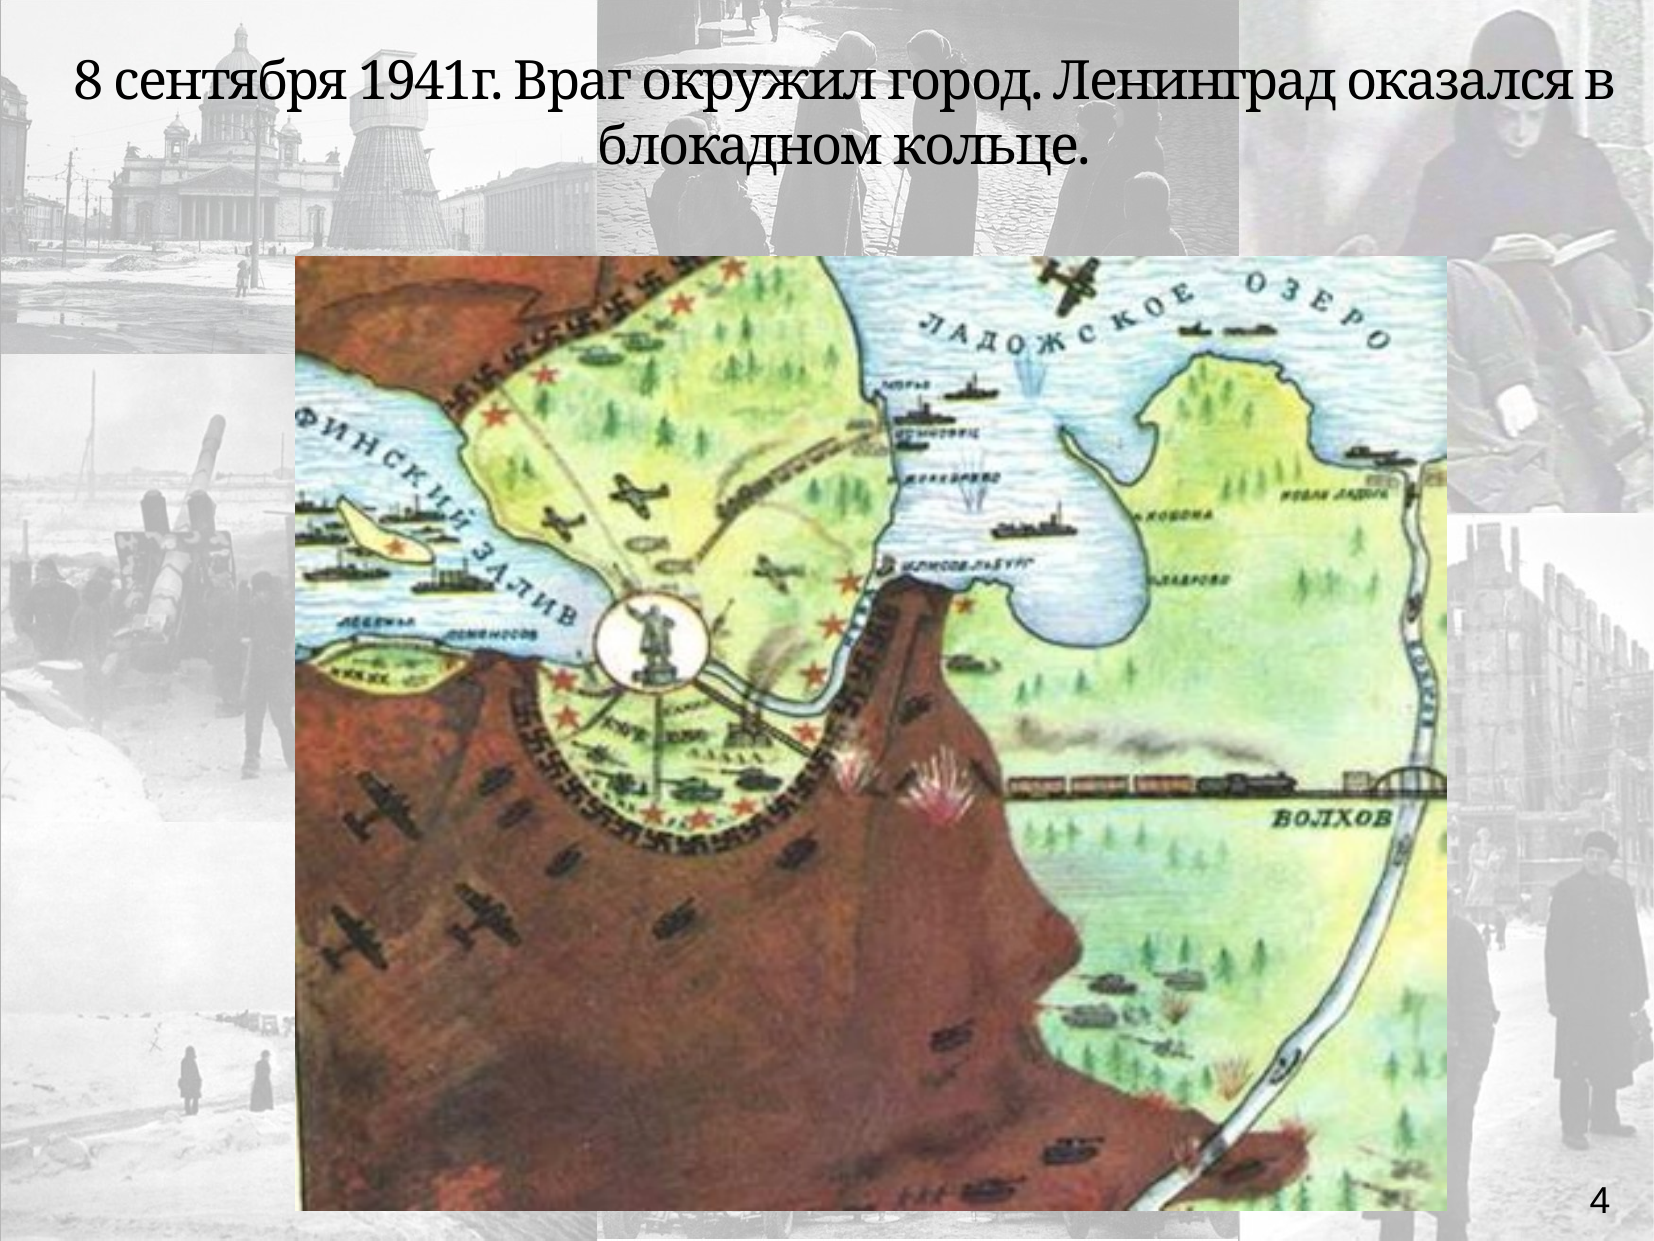

8 сентября 1941г. Враг окружил город. Ленинград оказался в блокадном кольце.